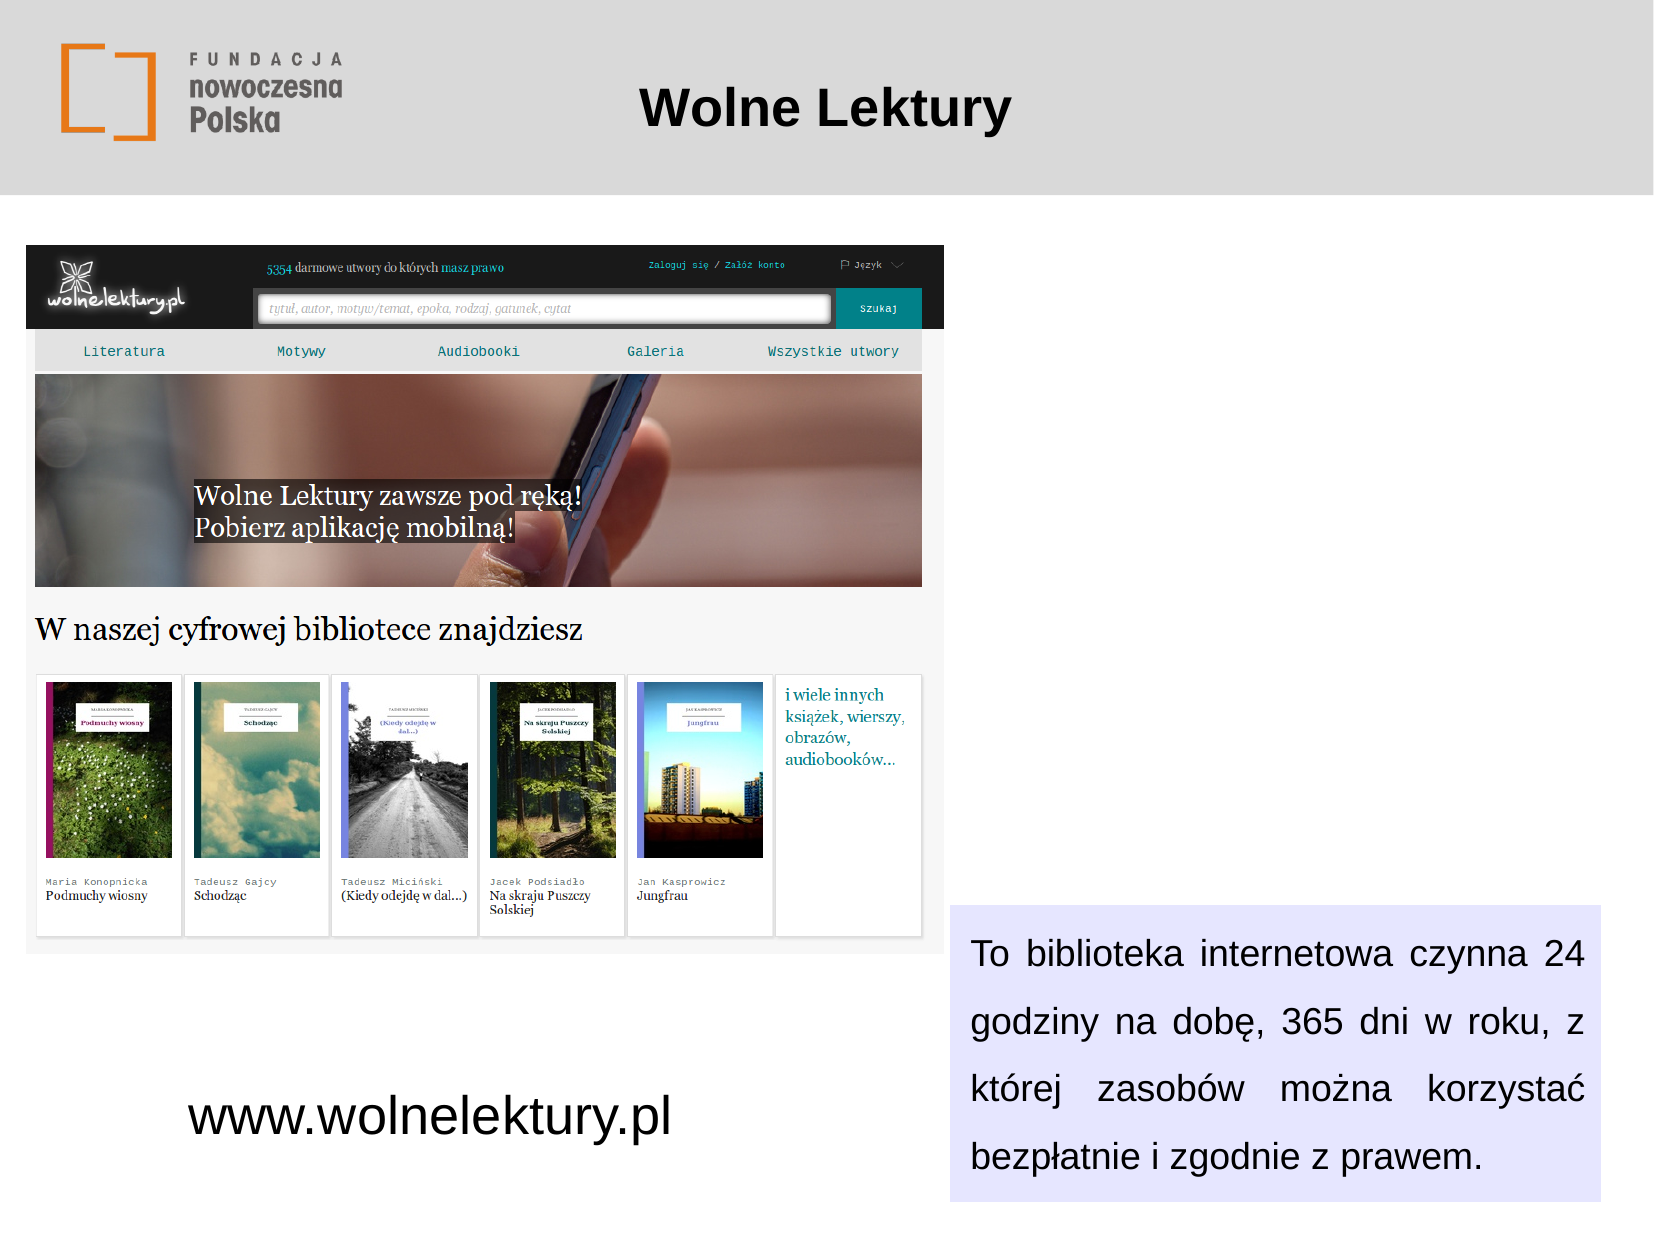

Wolne Lektury
To biblioteka internetowa czynna 24 godziny na dobę, 365 dni w roku, z której zasobów można korzystać bezpłatnie i zgodnie z prawem.
www.wolnelektury.pl